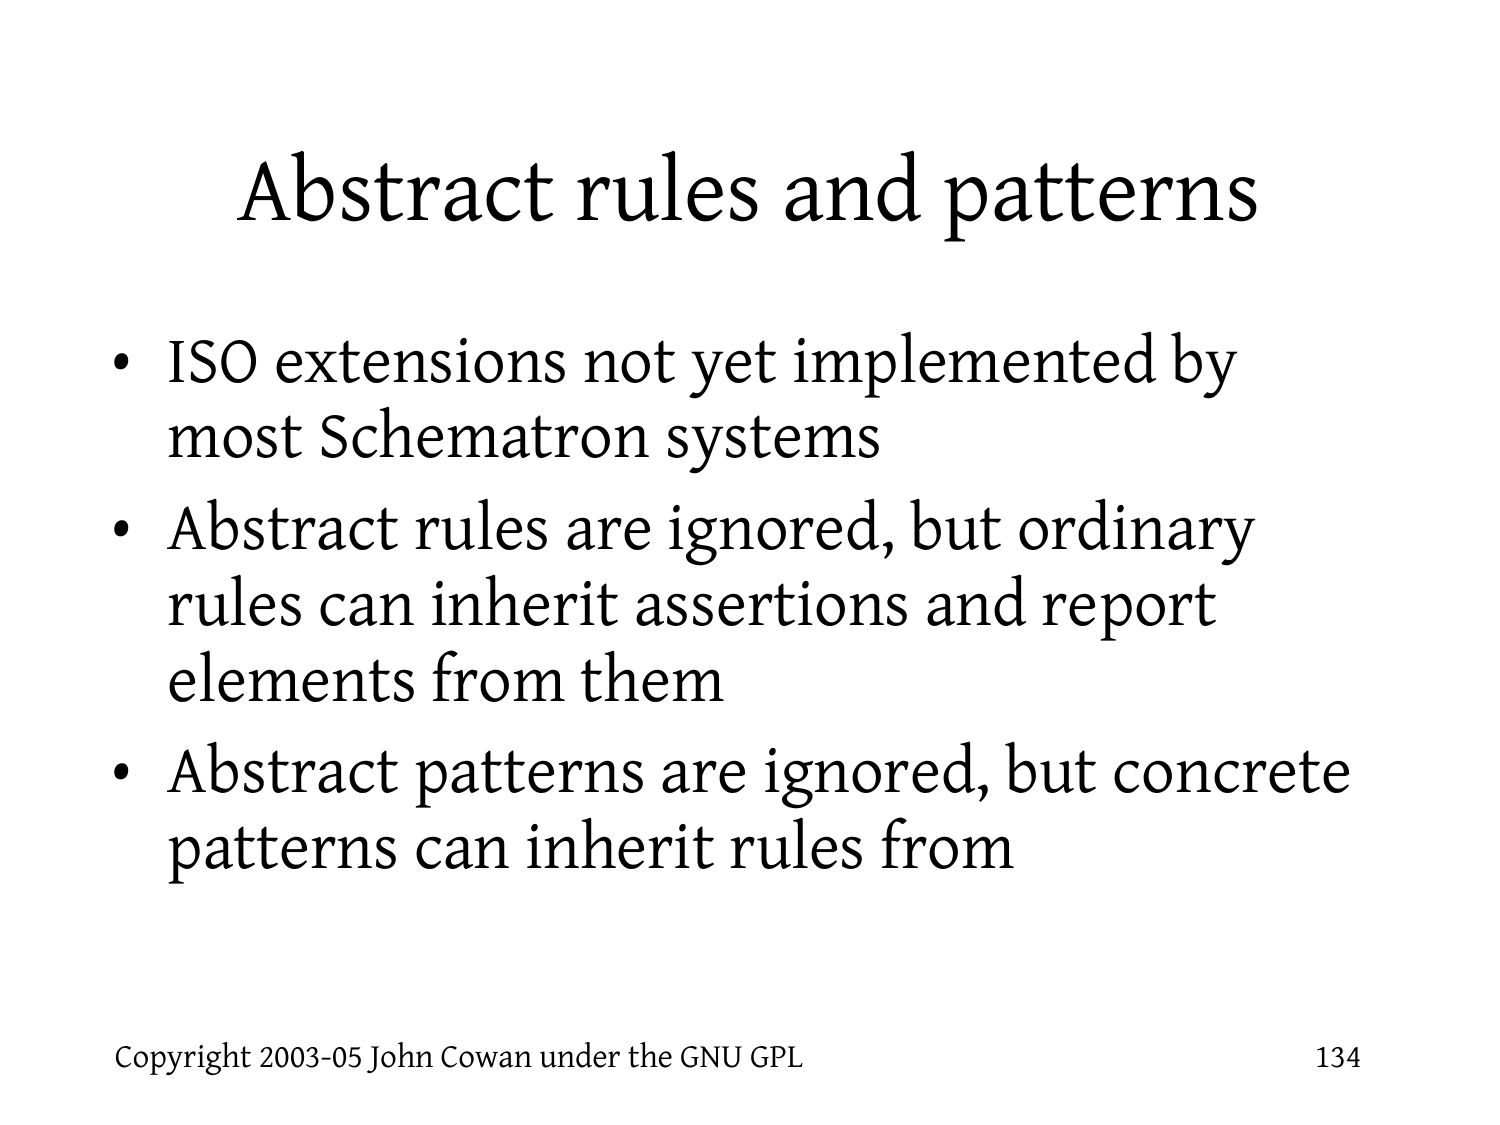

# Abstract rules and patterns
ISO extensions not yet implemented by most Schematron systems
Abstract rules are ignored, but ordinary rules can inherit assertions and report elements from them
Abstract patterns are ignored, but concrete patterns can inherit rules from